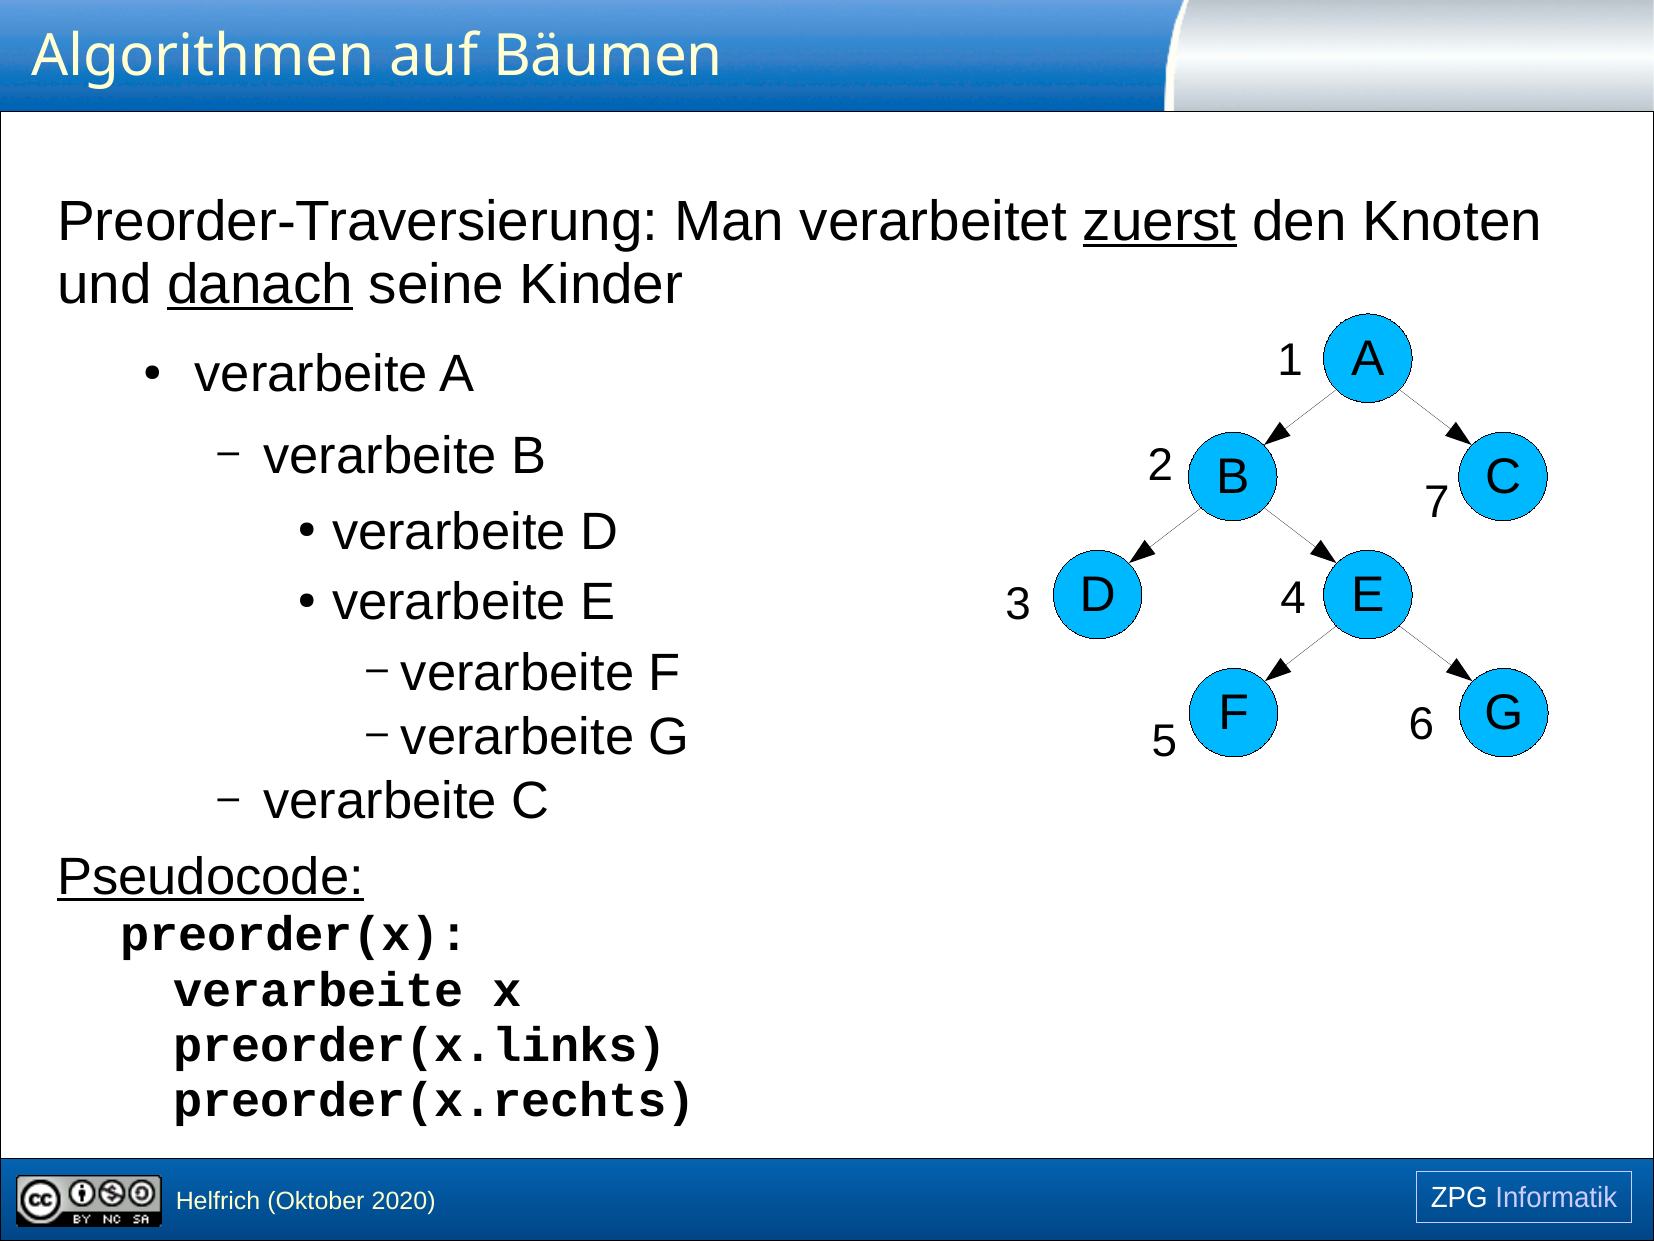

# Algorithmen auf Bäumen
Preorder-Traversierung: Man verarbeitet zuerst den Knoten und danach seine Kinder
verarbeite A
verarbeite B
verarbeite D
verarbeite E
verarbeite F
verarbeite G
verarbeite C
Pseudocode:
 preorder(x):
 verarbeite x
 preorder(x.links)
 preorder(x.rechts)
A
B
C
D
E
F
G
1
2
7
4
3
6
5